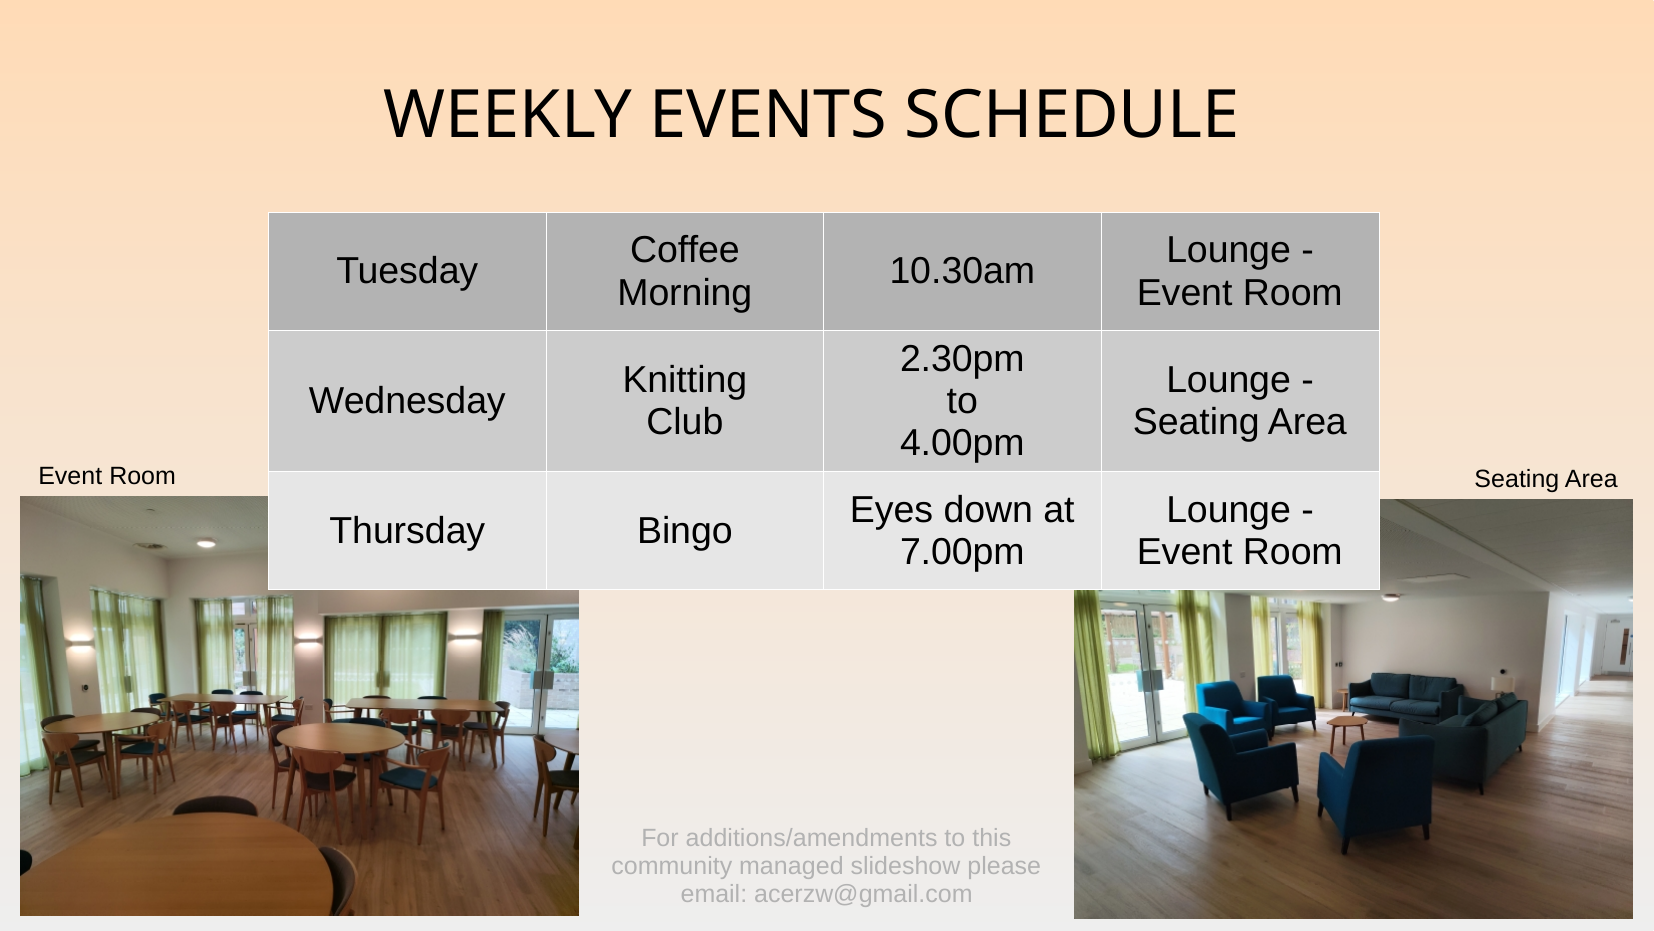

WEEKLY EVENTS SCHEDULE
| Tuesday | Coffee Morning | 10.30am | Lounge - Event Room |
| --- | --- | --- | --- |
| Wednesday | Knitting Club | 2.30pm to 4.00pm | Lounge - Seating Area |
| Thursday | Bingo | Eyes down at 7.00pm | Lounge - Event Room |
Event Room
Seating Area
For additions/amendments to this community managed slideshow please email: acerzw@gmail.com